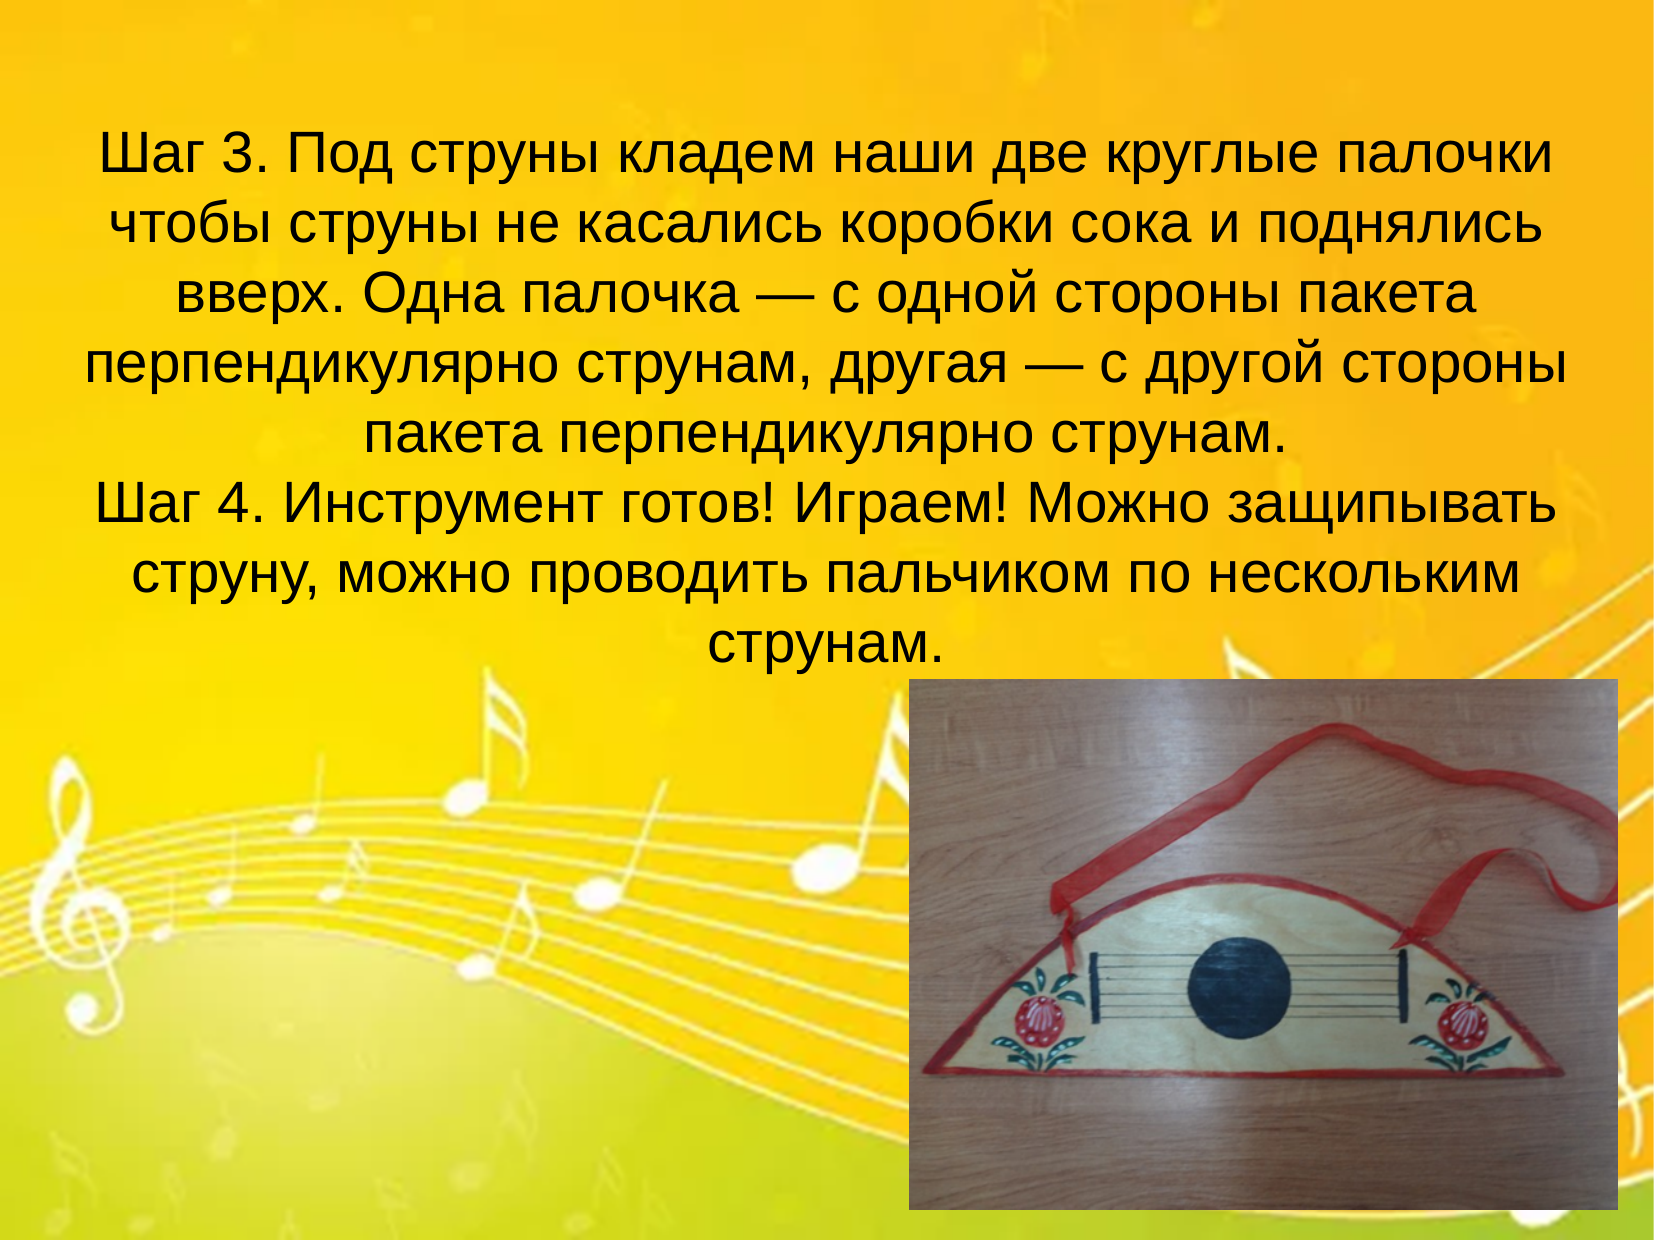

# Шаг 3. Под струны кладем наши две круглые палочки чтобы струны не касались коробки сока и поднялись вверх. Одна палочка — с одной стороны пакета перпендикулярно струнам, другая — с другой стороны пакета перпендикулярно струнам. Шаг 4. Инструмент готов! Играем! Можно защипывать струну, можно проводить пальчиком по нескольким струнам.